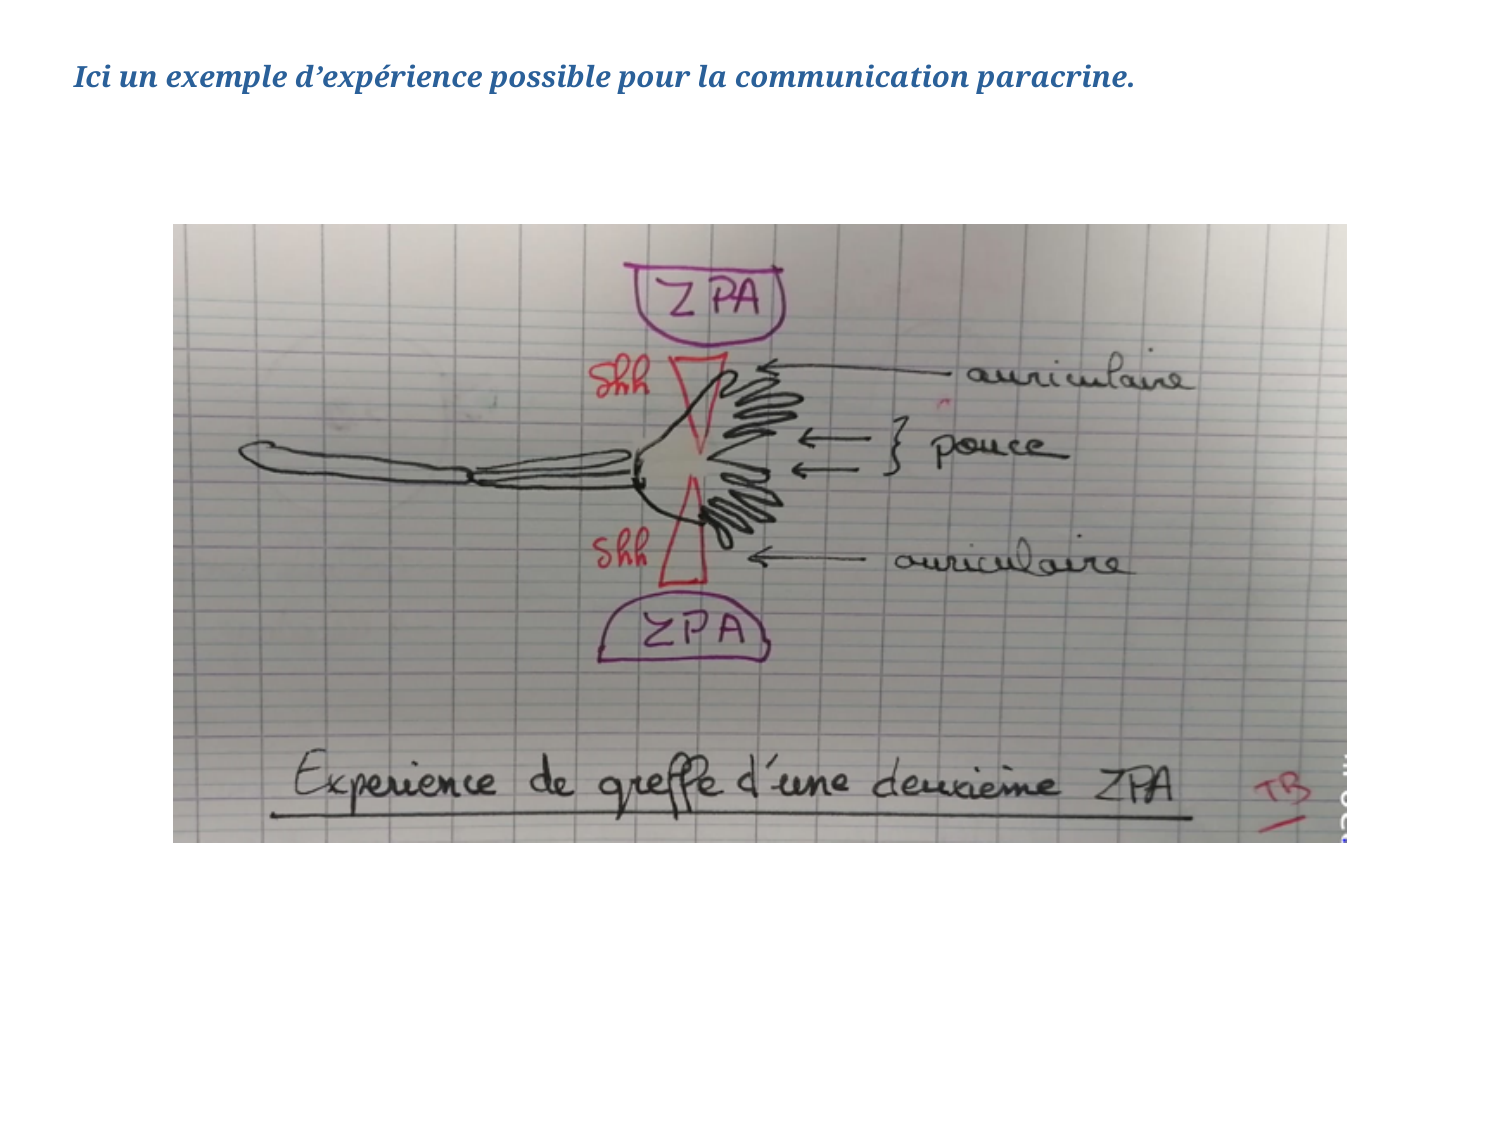

Ici un exemple d’expérience possible pour la communication paracrine.